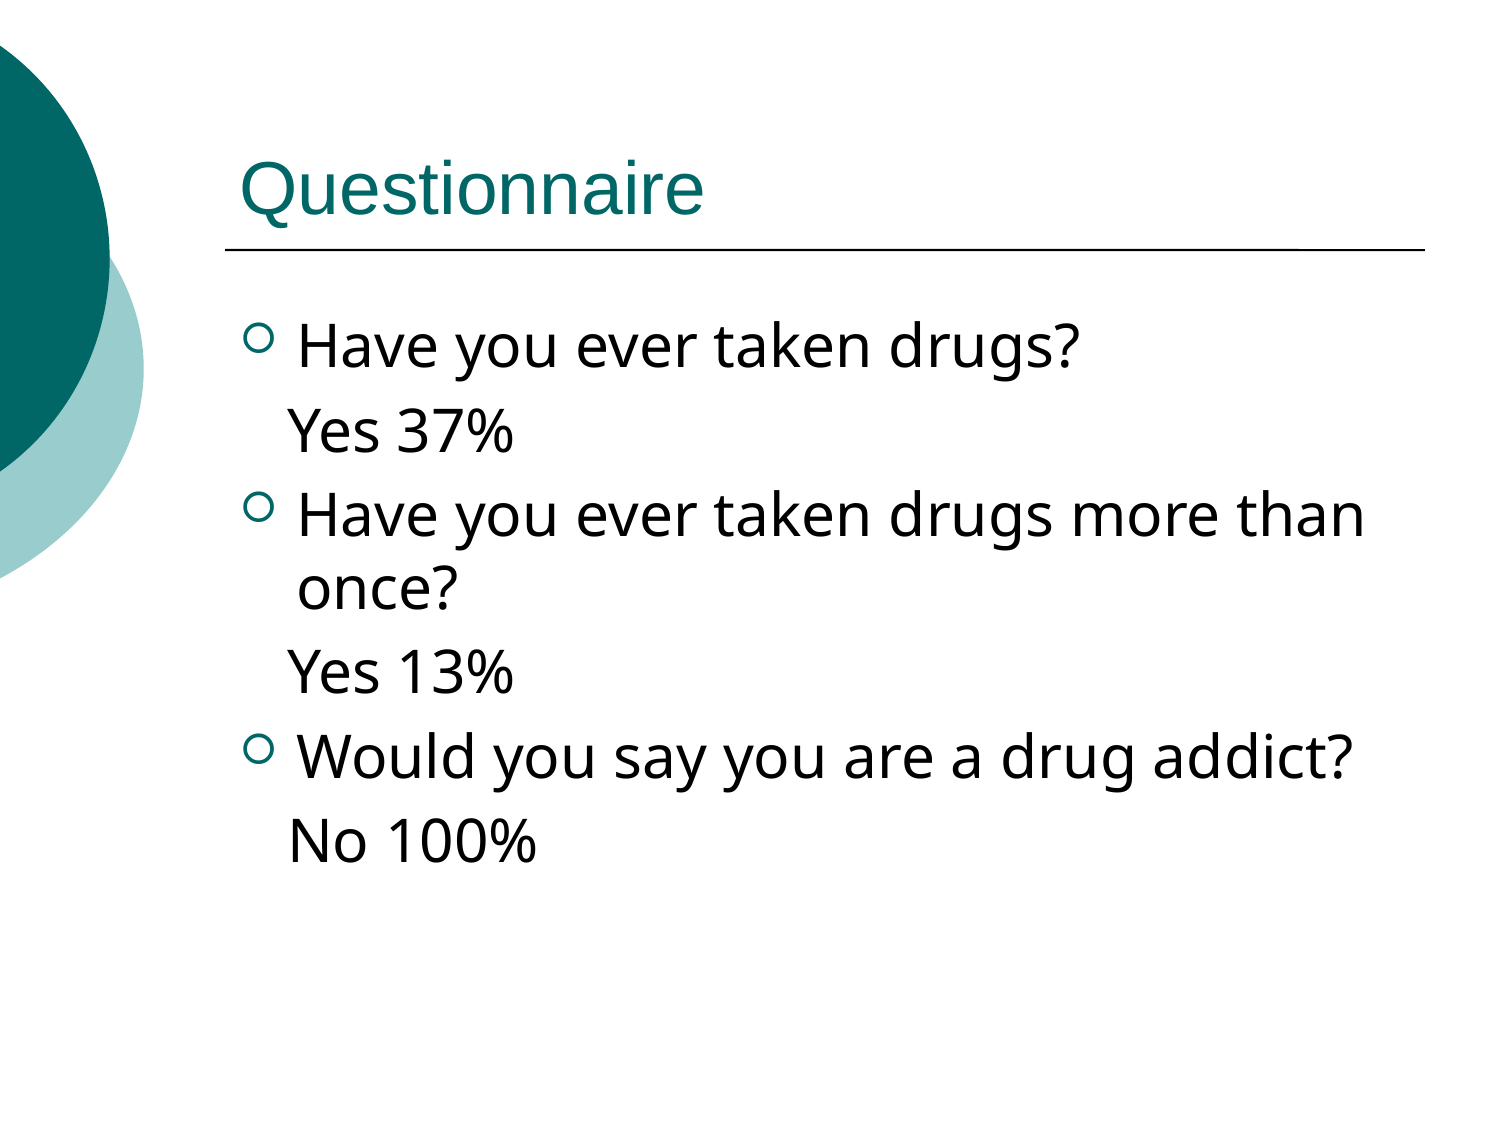

# Questionnaire
Have you ever taken drugs?
 Yes 37%
Have you ever taken drugs more than once?
 Yes 13%
Would you say you are a drug addict?
 No 100%